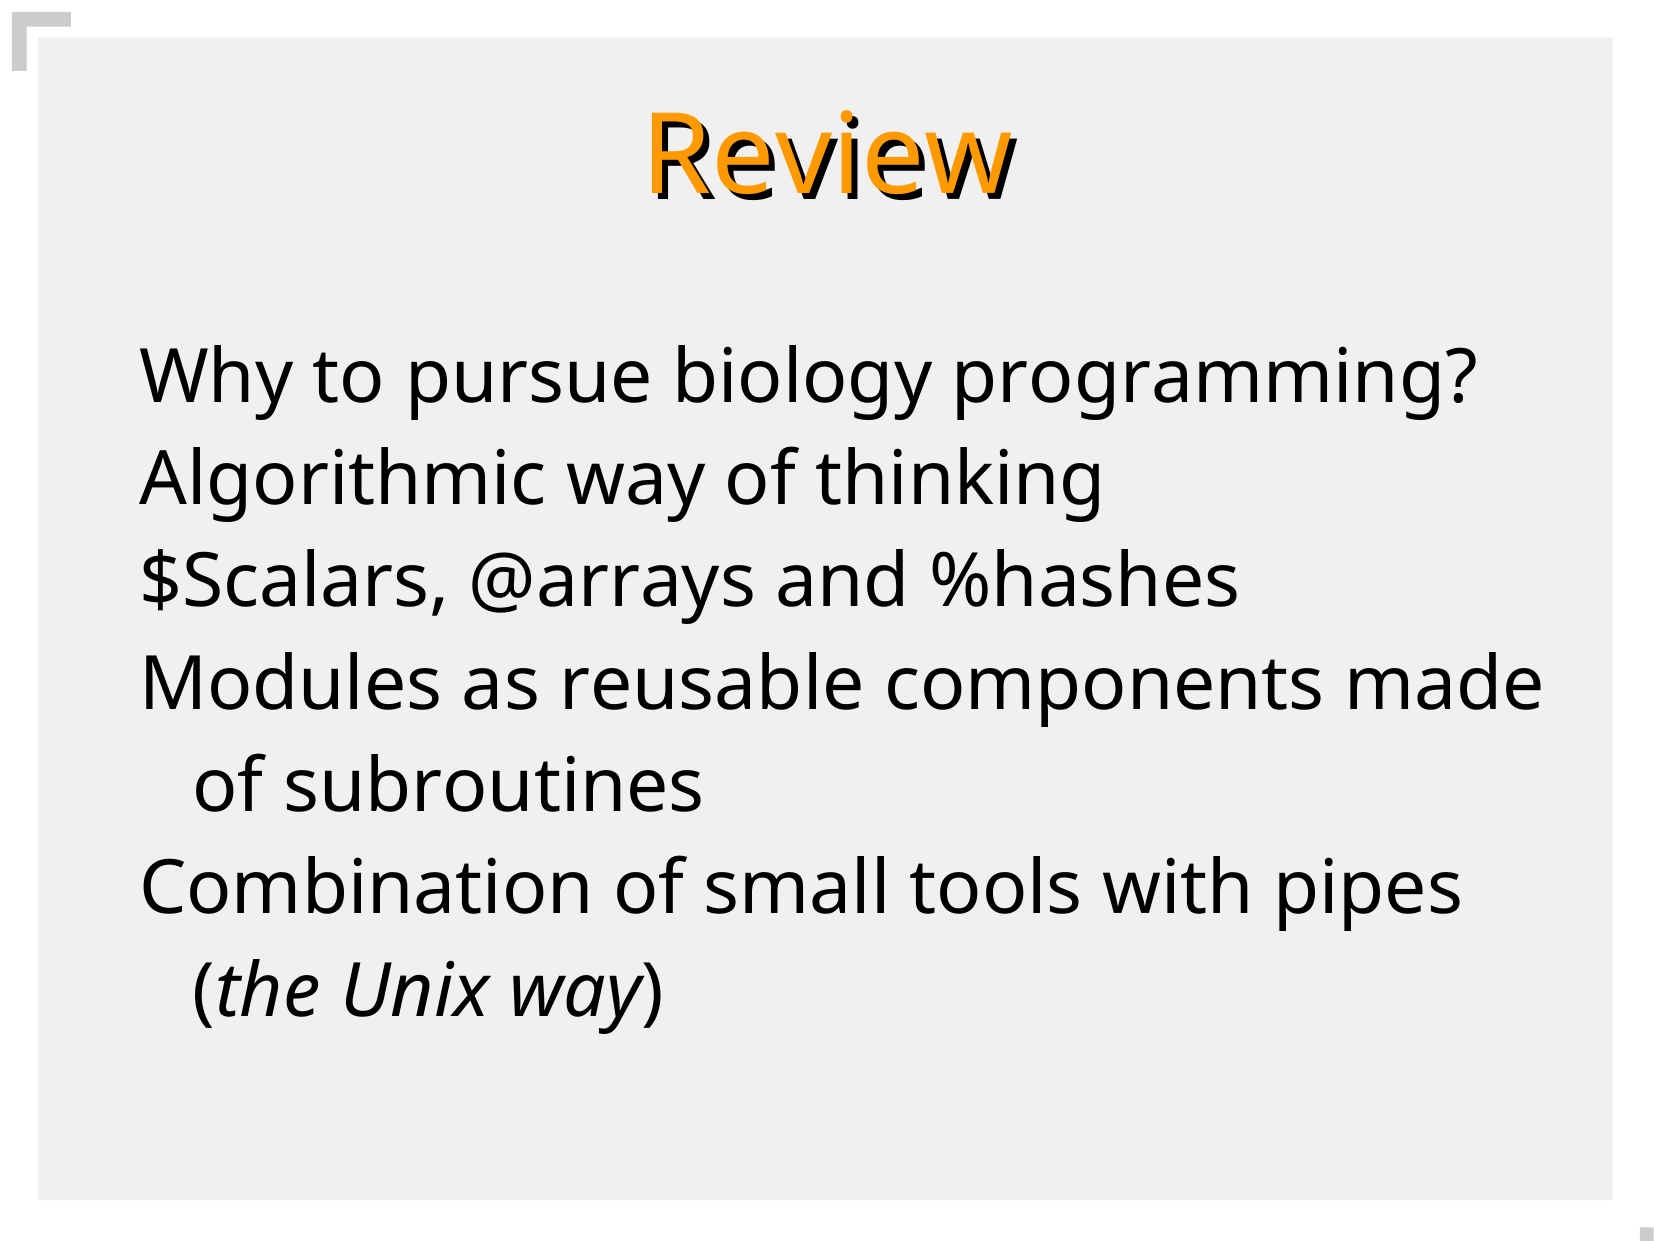

# Review
Why to pursue biology programming?
Algorithmic way of thinking
$Scalars, @arrays and %hashes
Modules as reusable components made of subroutines
Combination of small tools with pipes (the Unix way)